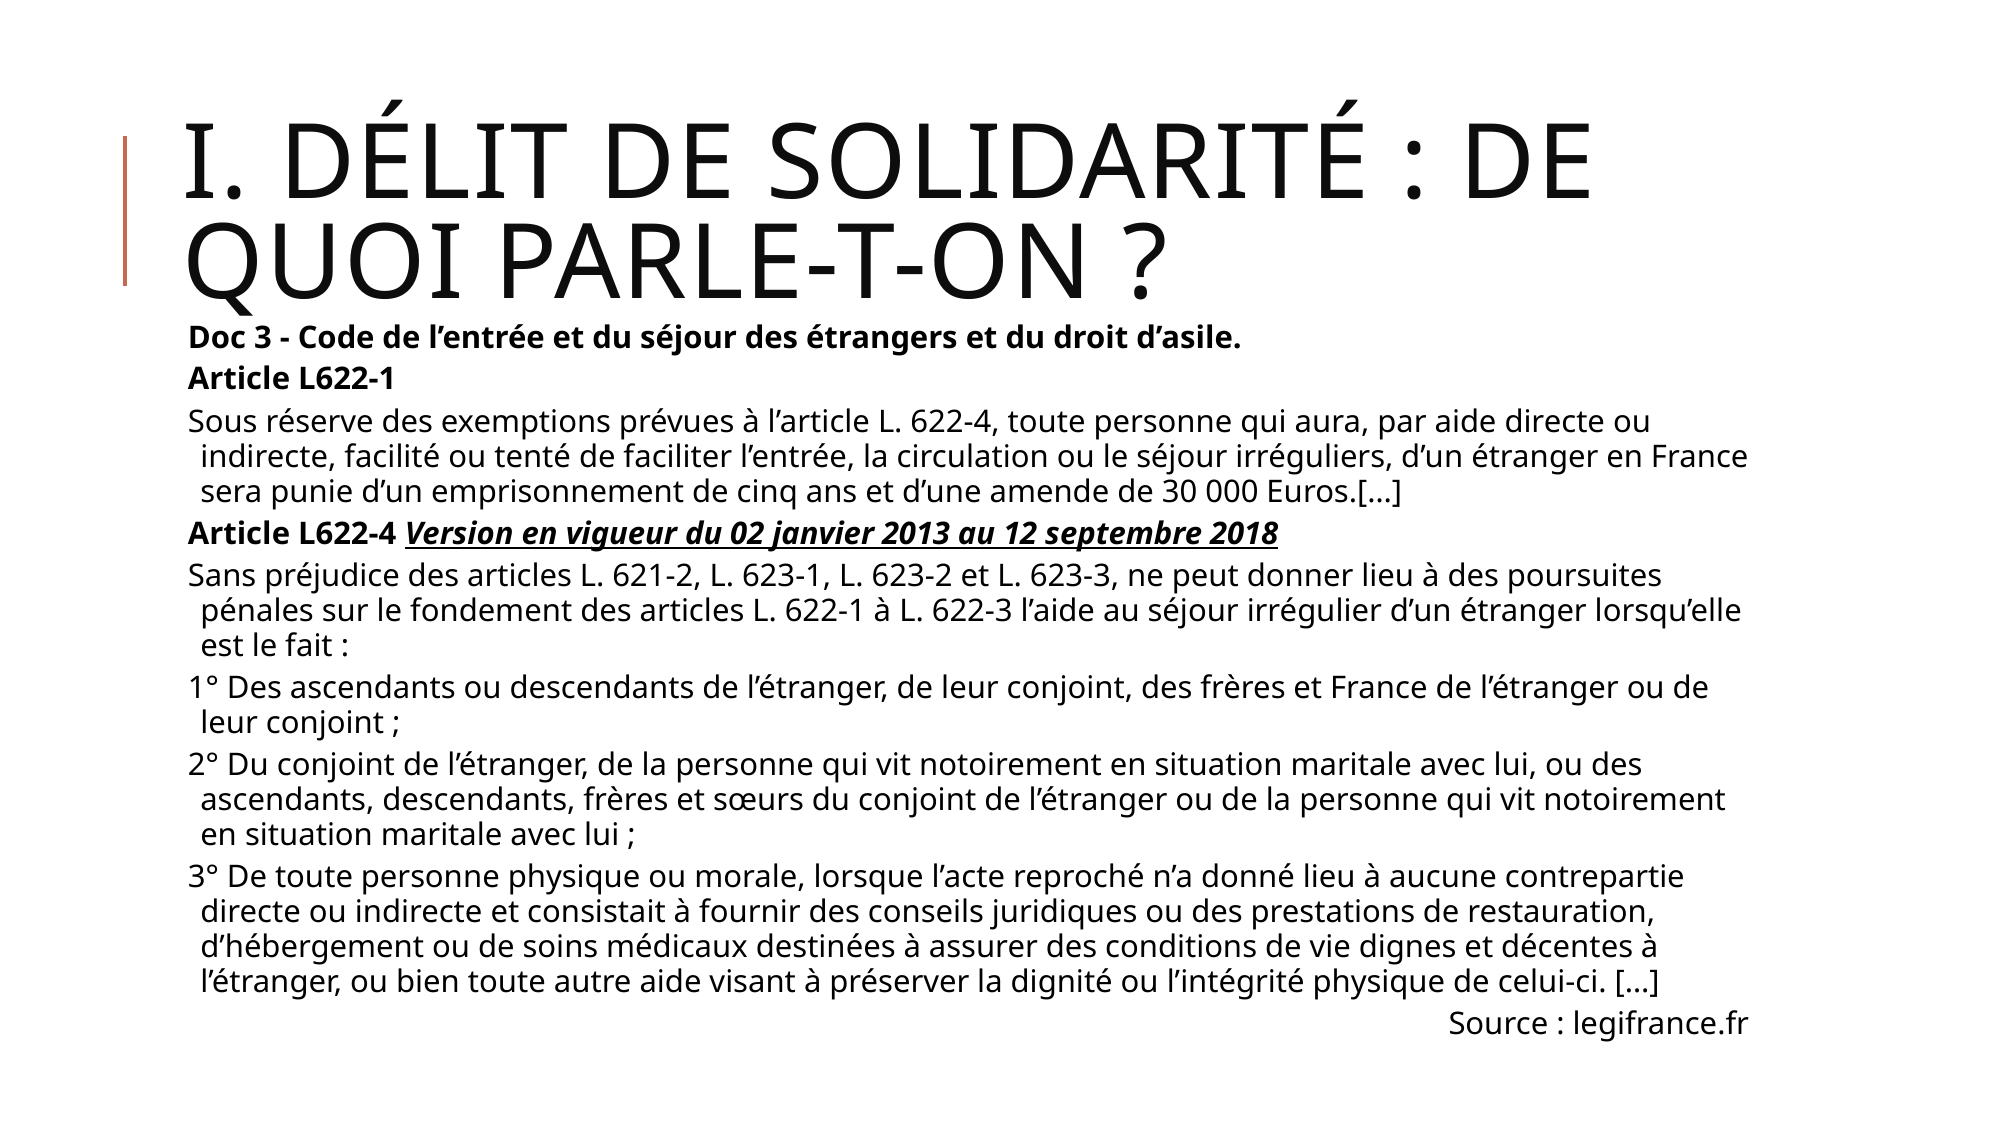

# I. Délit de solidarité : De quoi parle-t-on ?
Doc 3 - Code de l’entrée et du séjour des étrangers et du droit d’asile.
Article L622-1
Sous réserve des exemptions prévues à l’article L. 622-4, toute personne qui aura, par aide directe ou indirecte, facilité ou tenté de faciliter l’entrée, la circulation ou le séjour irréguliers, d’un étranger en France sera punie d’un emprisonnement de cinq ans et d’une amende de 30 000 Euros.[…]
Article L622-4 Version en vigueur du 02 janvier 2013 au 12 septembre 2018
Sans préjudice des articles L. 621-2, L. 623-1, L. 623-2 et L. 623-3, ne peut donner lieu à des poursuites pénales sur le fondement des articles L. 622-1 à L. 622-3 l’aide au séjour irrégulier d’un étranger lorsqu’elle est le fait :
1° Des ascendants ou descendants de l’étranger, de leur conjoint, des frères et France de l’étranger ou de leur conjoint ;
2° Du conjoint de l’étranger, de la personne qui vit notoirement en situation maritale avec lui, ou des ascendants, descendants, frères et sœurs du conjoint de l’étranger ou de la personne qui vit notoirement en situation maritale avec lui ;
3° De toute personne physique ou morale, lorsque l’acte reproché n’a donné lieu à aucune contrepartie directe ou indirecte et consistait à fournir des conseils juridiques ou des prestations de restauration, d’hébergement ou de soins médicaux destinées à assurer des conditions de vie dignes et décentes à l’étranger, ou bien toute autre aide visant à préserver la dignité ou l’intégrité physique de celui-ci. […]
Source : legifrance.fr